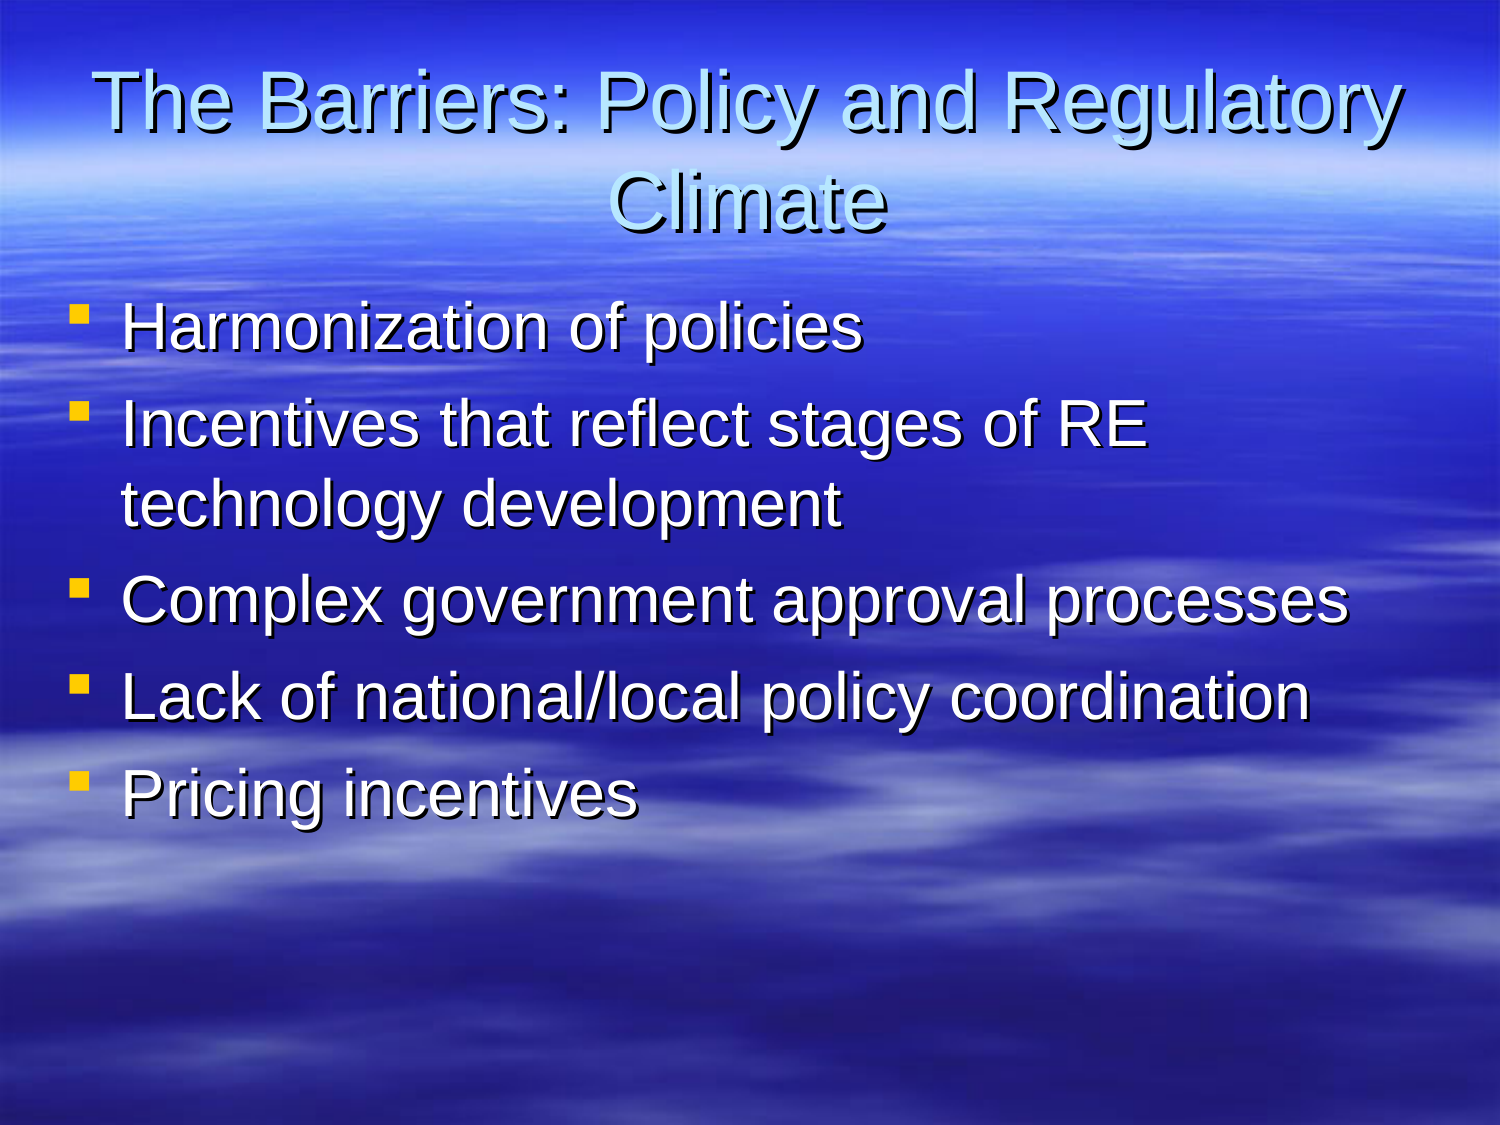

# The Barriers: Policy and Regulatory Climate
Harmonization of policies
Incentives that reflect stages of RE technology development
Complex government approval processes
Lack of national/local policy coordination
Pricing incentives